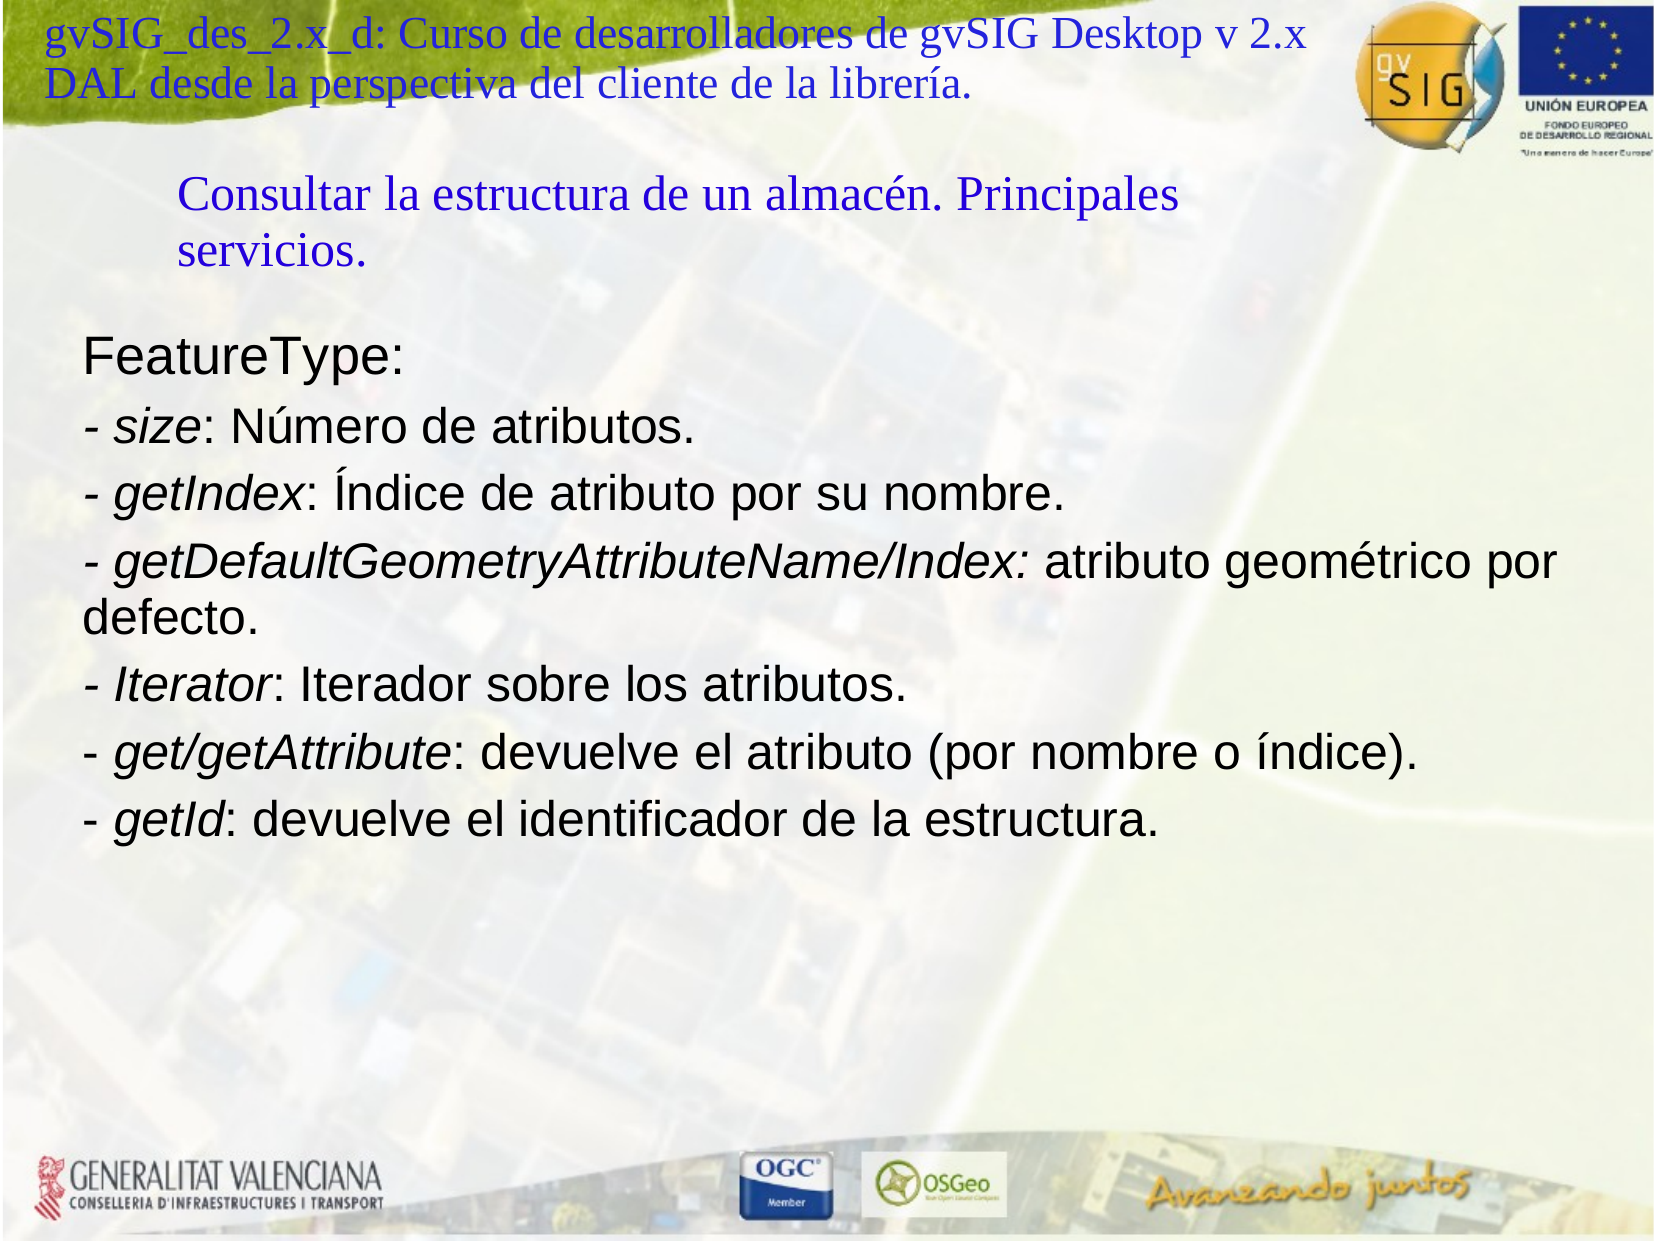

# Consultar la estructura de un almacén. Principales servicios.
FeatureType:
- size: Número de atributos.
- getIndex: Índice de atributo por su nombre.
- getDefaultGeometryAttributeName/Index: atributo geométrico por defecto.
- Iterator: Iterador sobre los atributos.
- get/getAttribute: devuelve el atributo (por nombre o índice).
- getId: devuelve el identificador de la estructura.